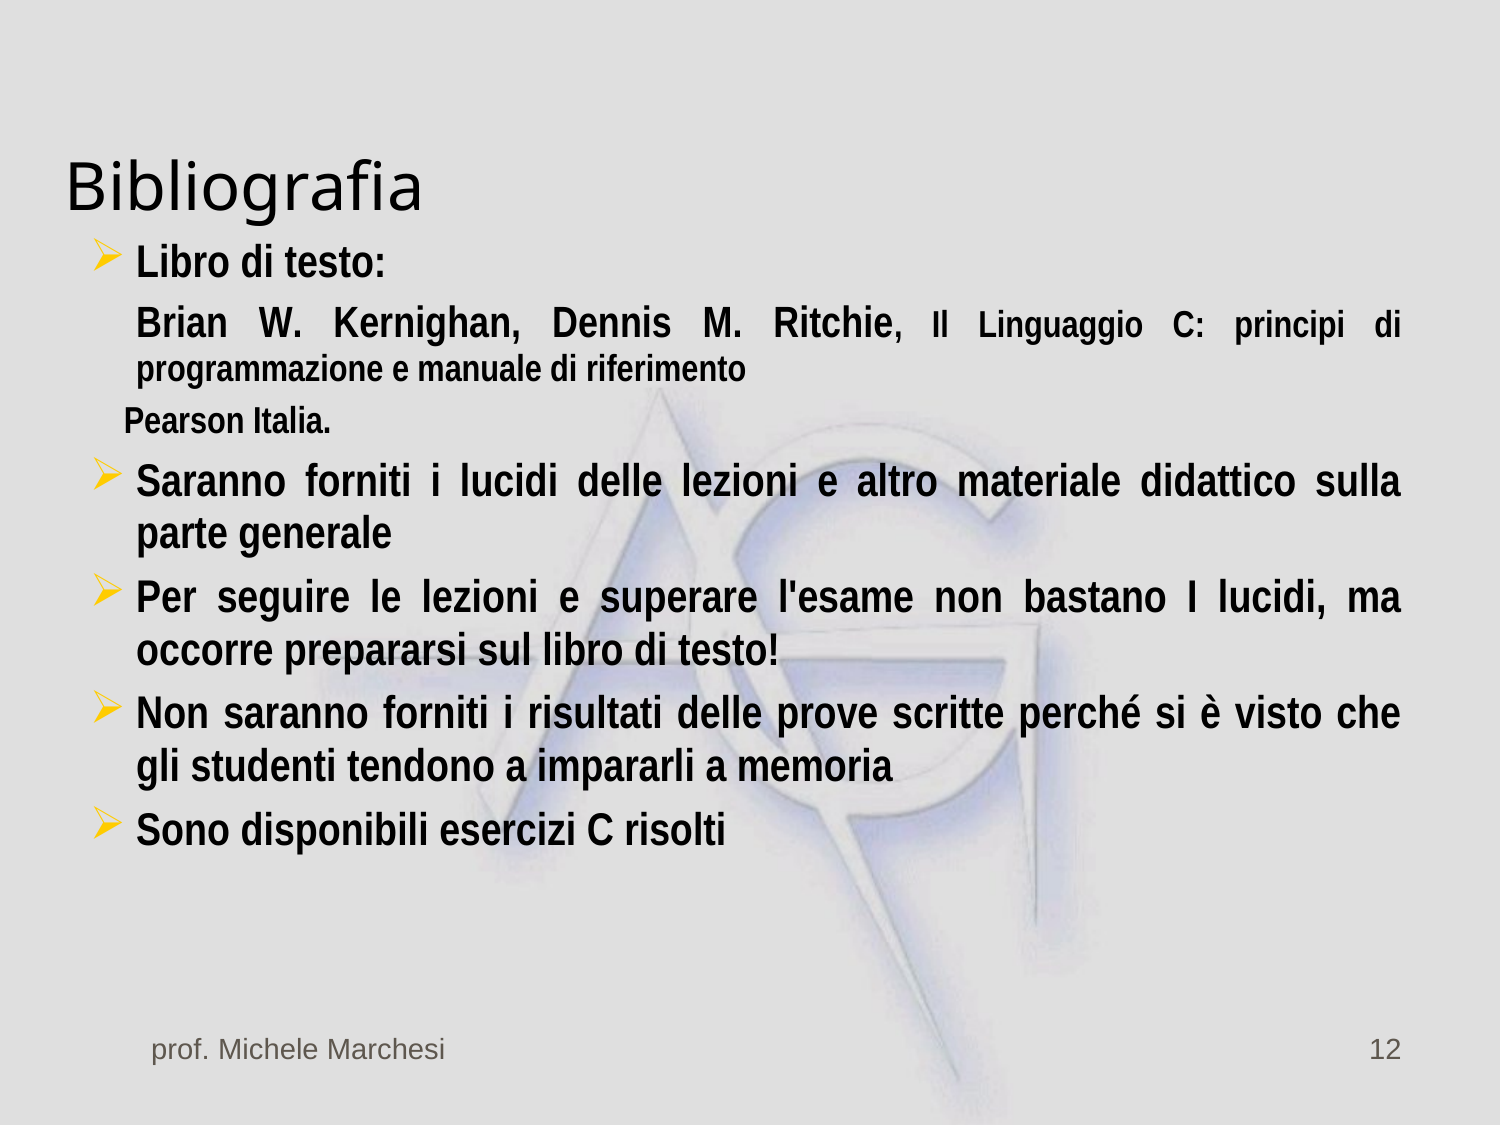

# Bibliografia
Libro di testo:
	Brian W. Kernighan, Dennis M. Ritchie, Il Linguaggio C: principi di programmazione e manuale di riferimento
 Pearson Italia.
Saranno forniti i lucidi delle lezioni e altro materiale didattico sulla parte generale
Per seguire le lezioni e superare l'esame non bastano I lucidi, ma occorre prepararsi sul libro di testo!
Non saranno forniti i risultati delle prove scritte perché si è visto che gli studenti tendono a impararli a memoria
Sono disponibili esercizi C risolti
© 2002 Giorgio Giacinto
12